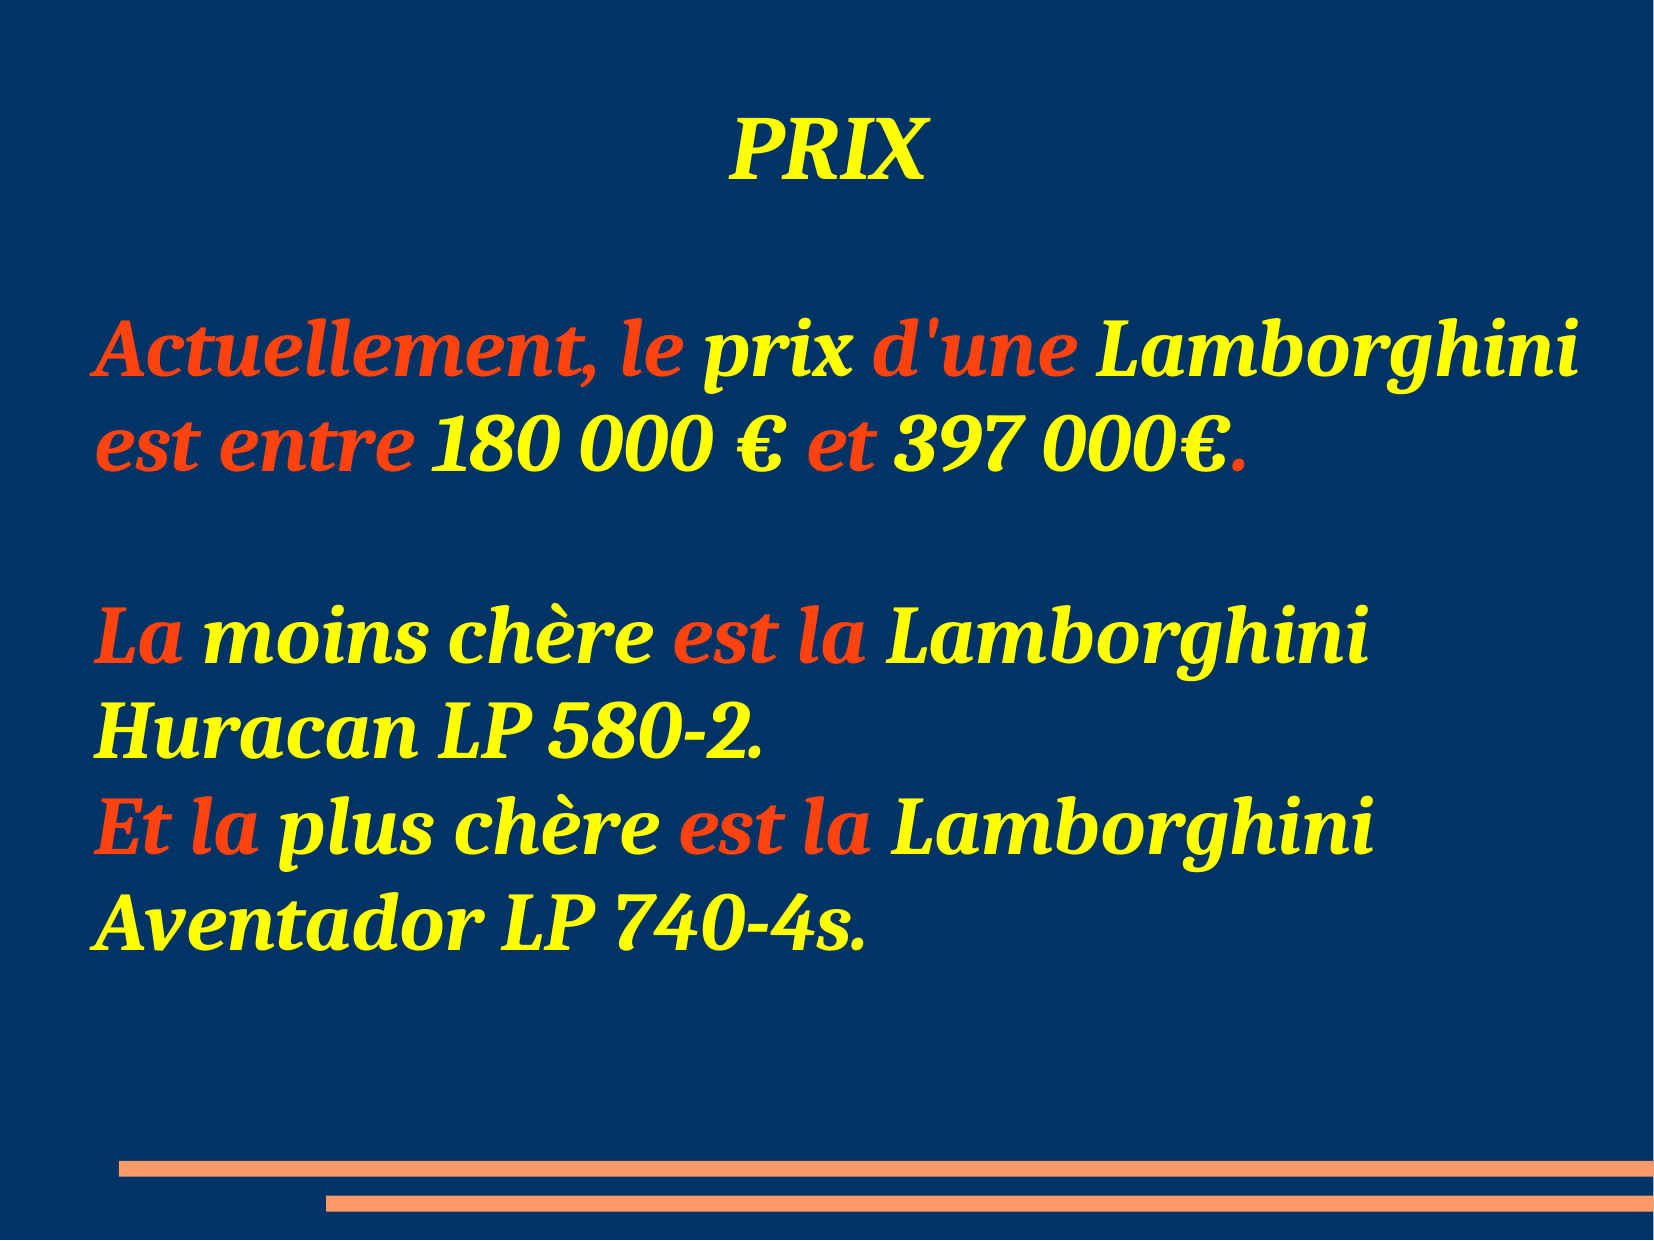

PRIX
# Actuellement, le prix d'une Lamborghini est entre 180 000 € et 397 000€. La moins chère est la Lamborghini Huracan LP 580-2. Et la plus chère est la Lamborghini Aventador LP 740-4s.